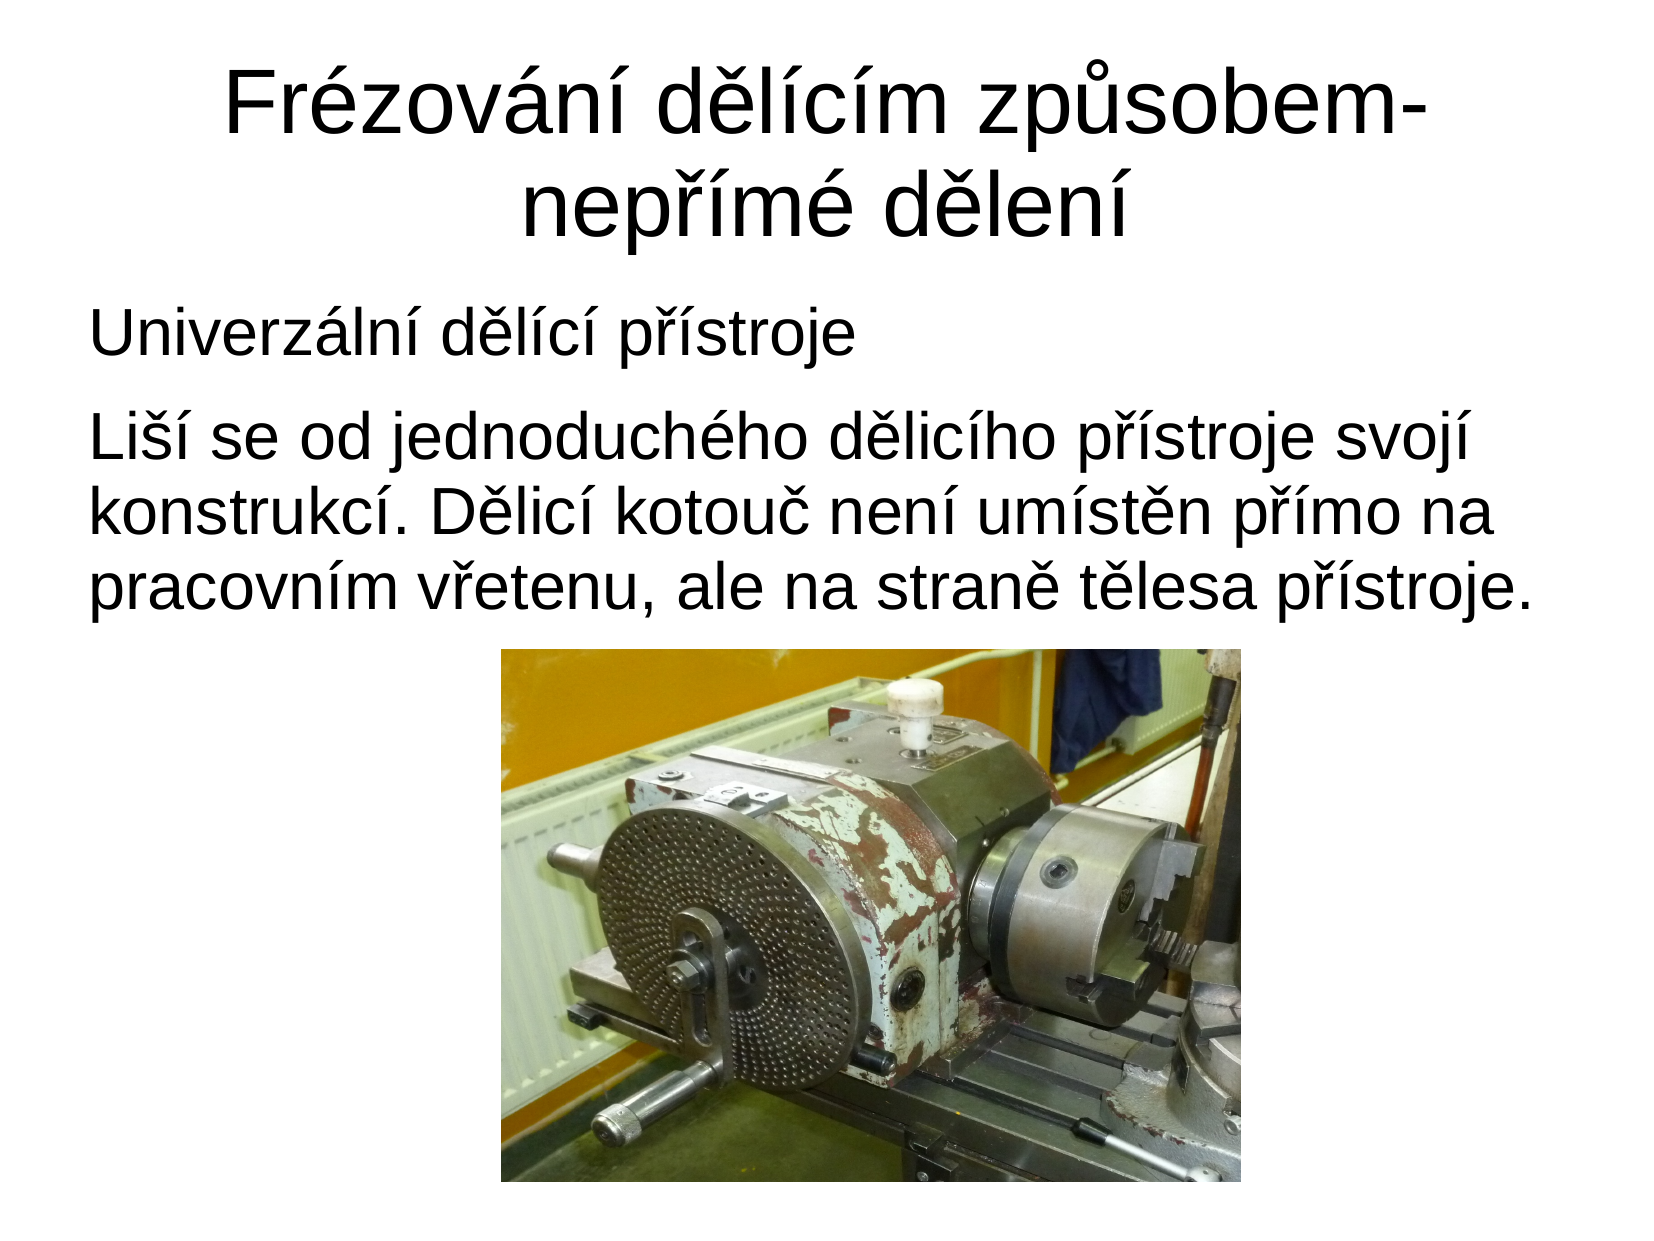

# Frézování dělícím způsobem- nepřímé dělení
Univerzální dělící přístroje
Liší se od jednoduchého dělicího přístroje svojí konstrukcí. Dělicí kotouč není umístěn přímo na pracovním vřetenu, ale na straně tělesa přístroje.